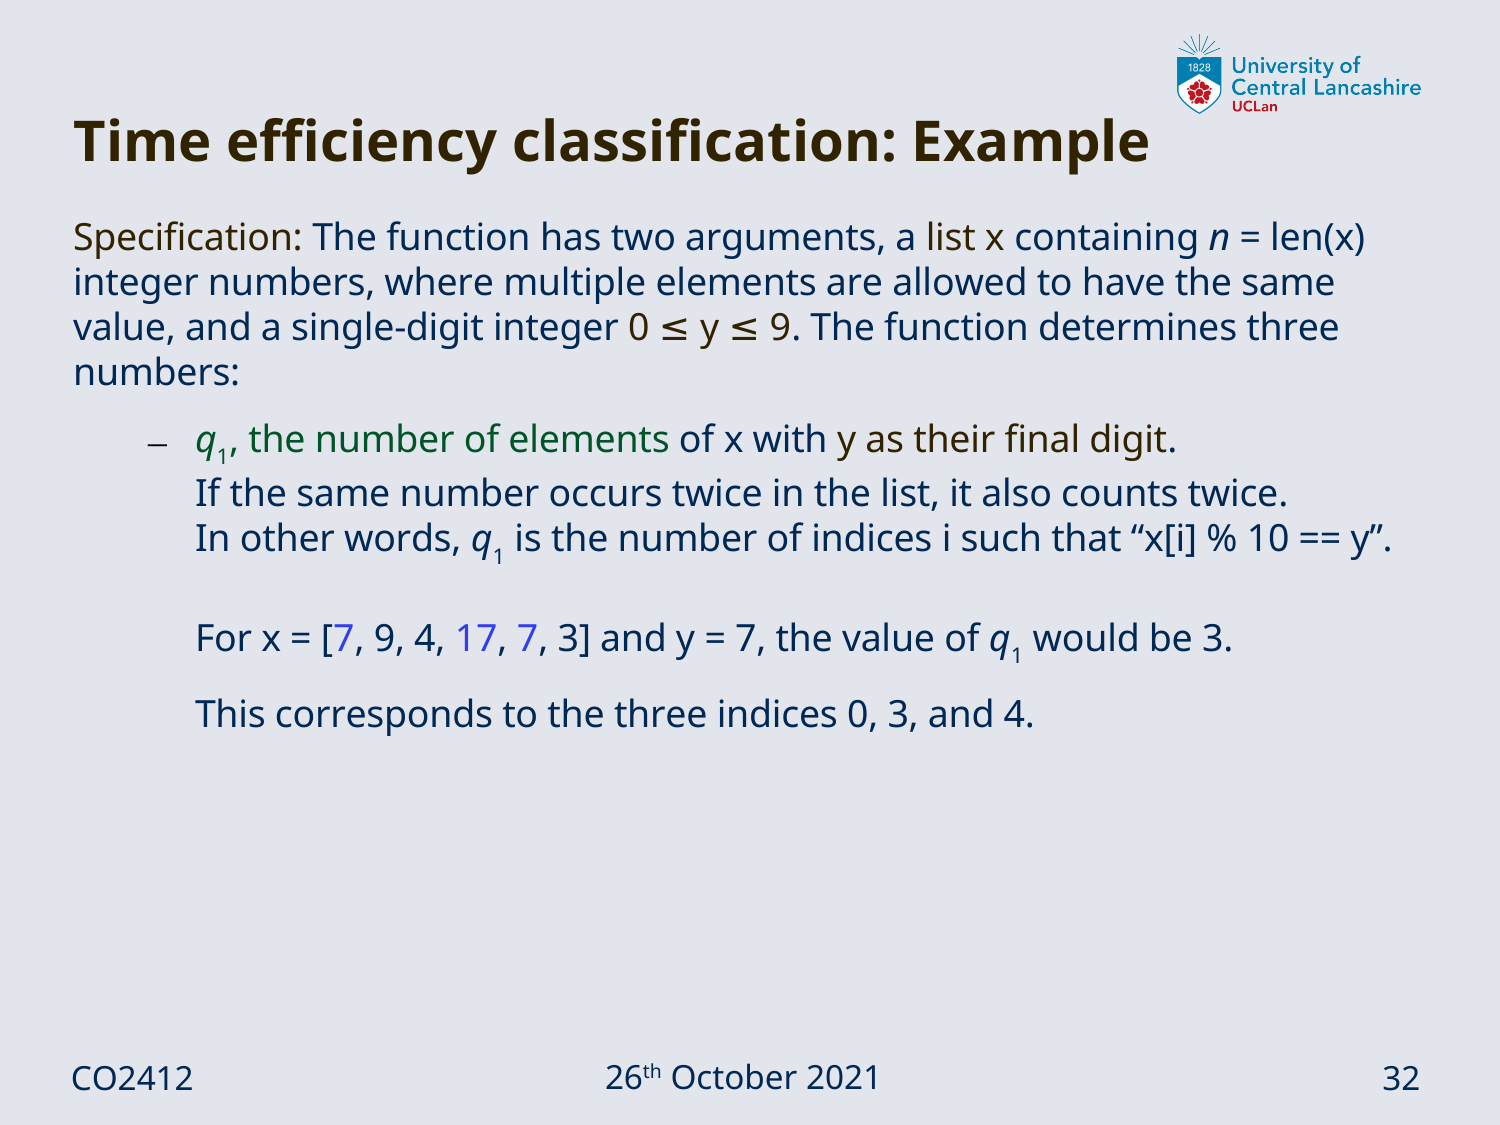

# Time efficiency classification: Example
Specification: The function has two arguments, a list x containing n = len(x) integer numbers, where multiple elements are allowed to have the same value, and a single-digit integer 0 ≤ y ≤ 9. The function determines three numbers:
q1, the number of elements of x with y as their final digit.
If the same number occurs twice in the list, it also counts twice.
In other words, q1 is the number of indices i such that “x[i] % 10 == y”.
For x = [7, 9, 4, 17, 7, 3] and y = 7, the value of q1 would be 3.
This corresponds to the three indices 0, 3, and 4.